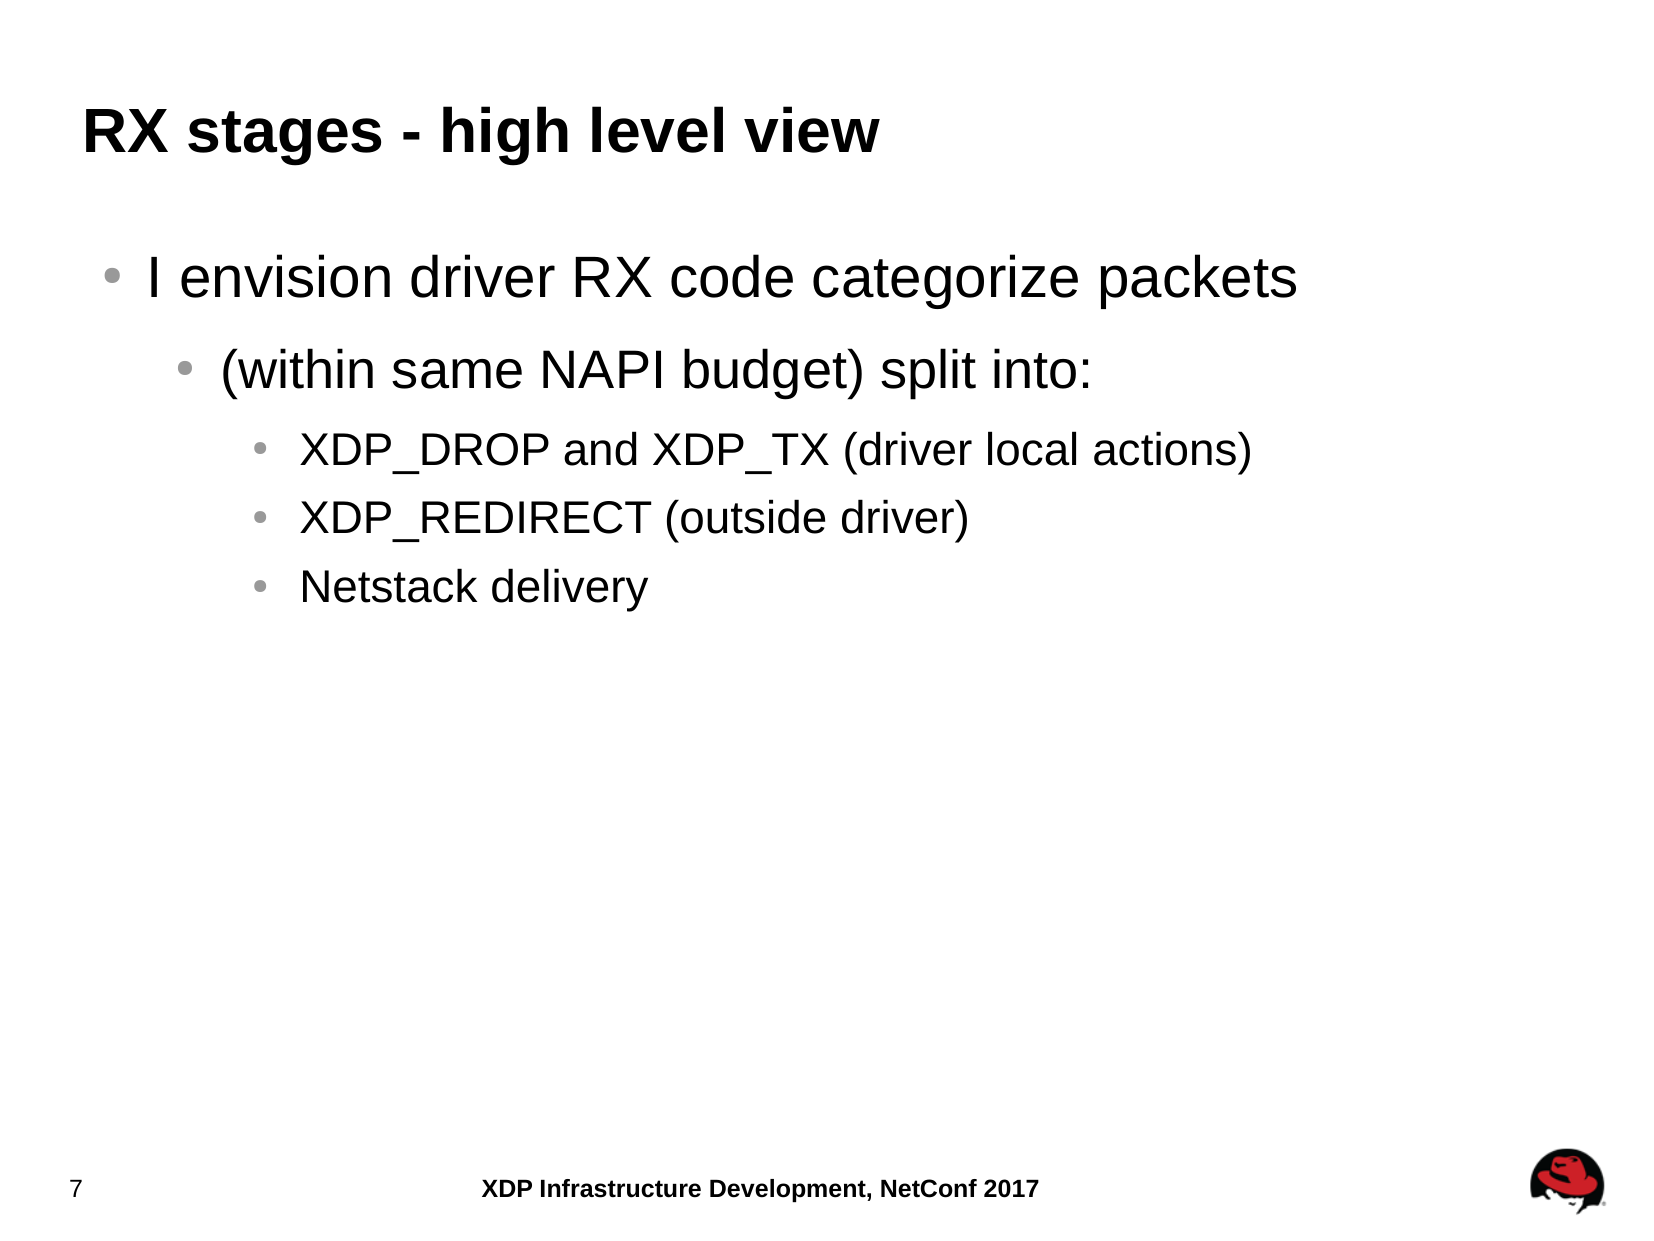

# RX stages - high level view
I envision driver RX code categorize packets
(within same NAPI budget) split into:
XDP_DROP and XDP_TX (driver local actions)
XDP_REDIRECT (outside driver)
Netstack delivery